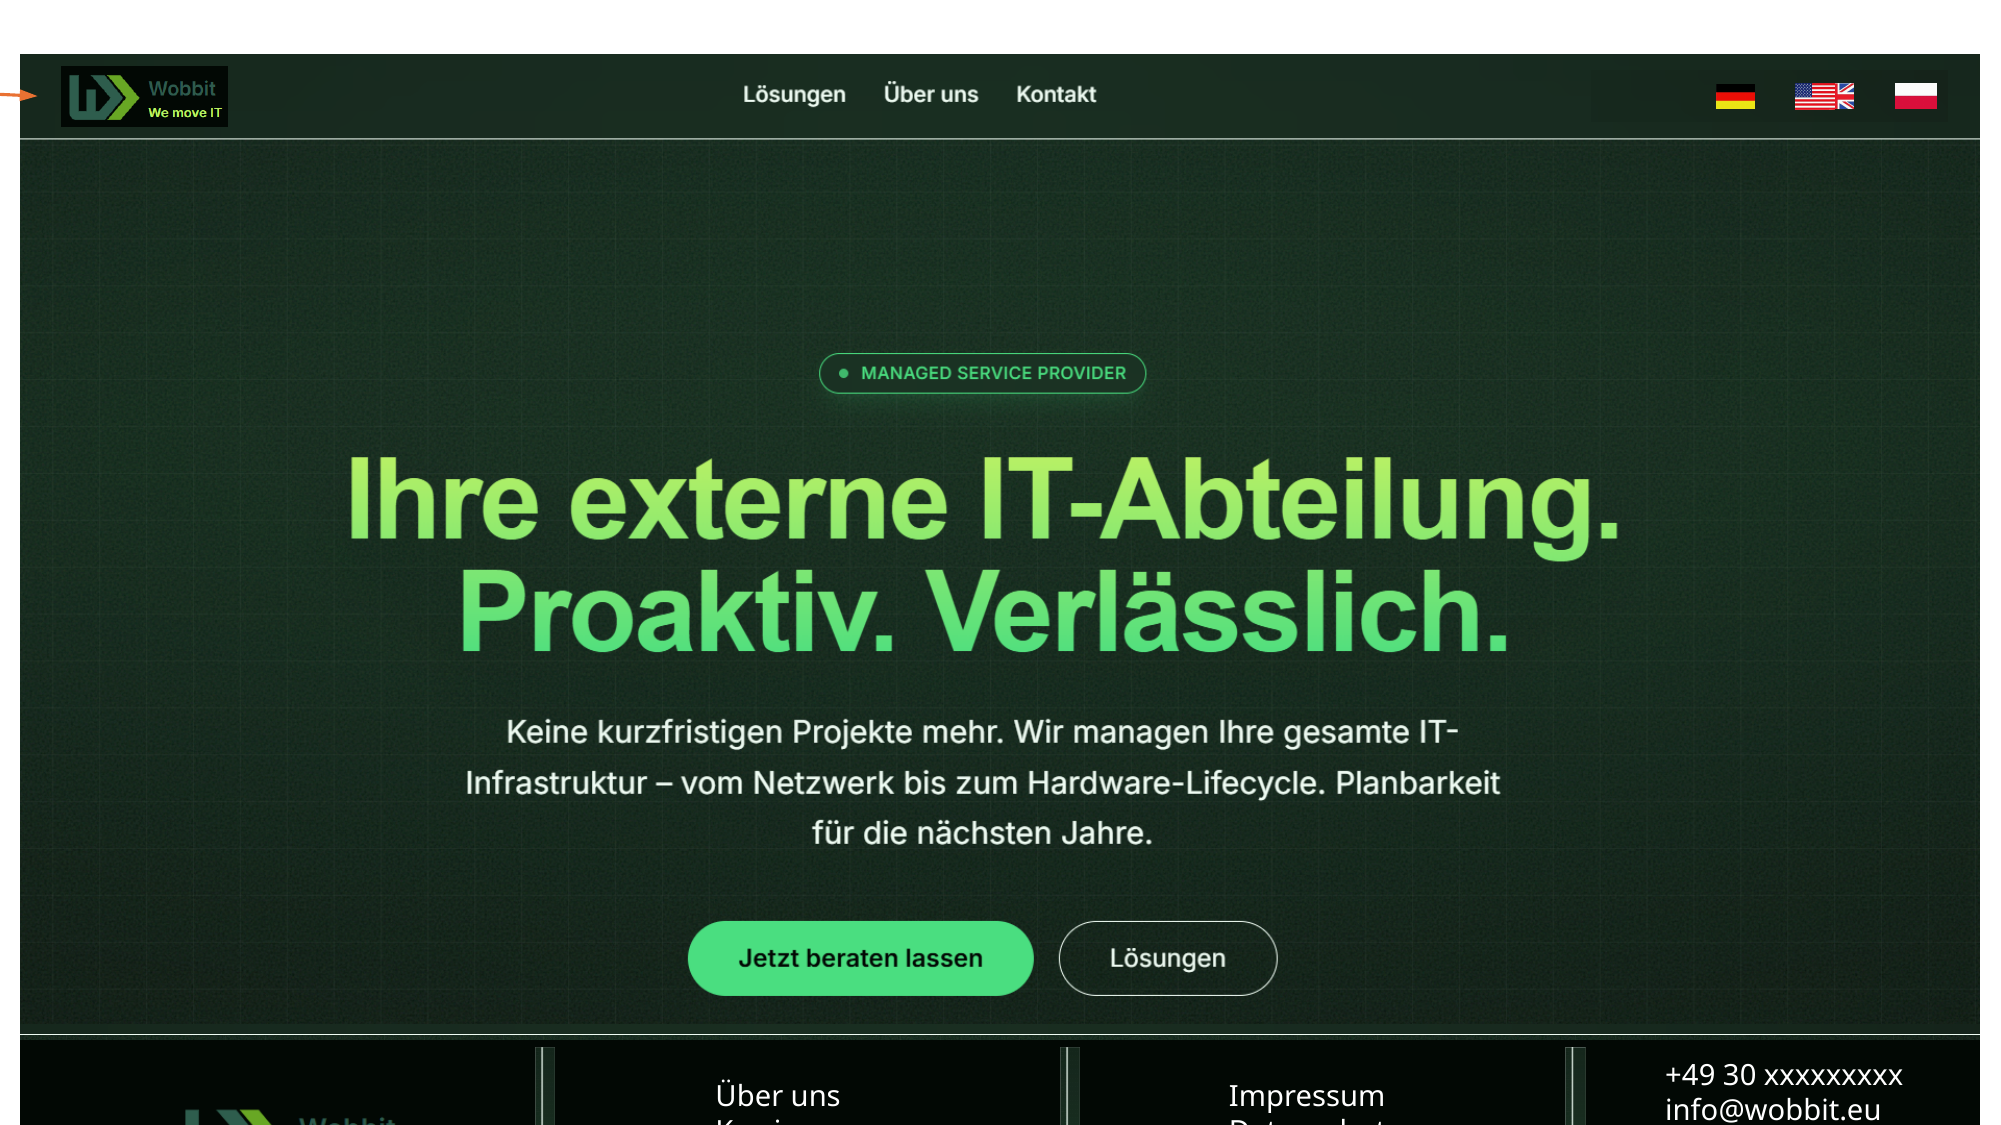

Always fixed
Background the same on all pages
+49 30 xxxxxxxxx
info@wobbit.eu
Sandfuhren 12
38448 Wolfsburg
Deutschland
Über uns
Karriere
Referenzen
Impressum
Datenschutz
AGB
Always fixed